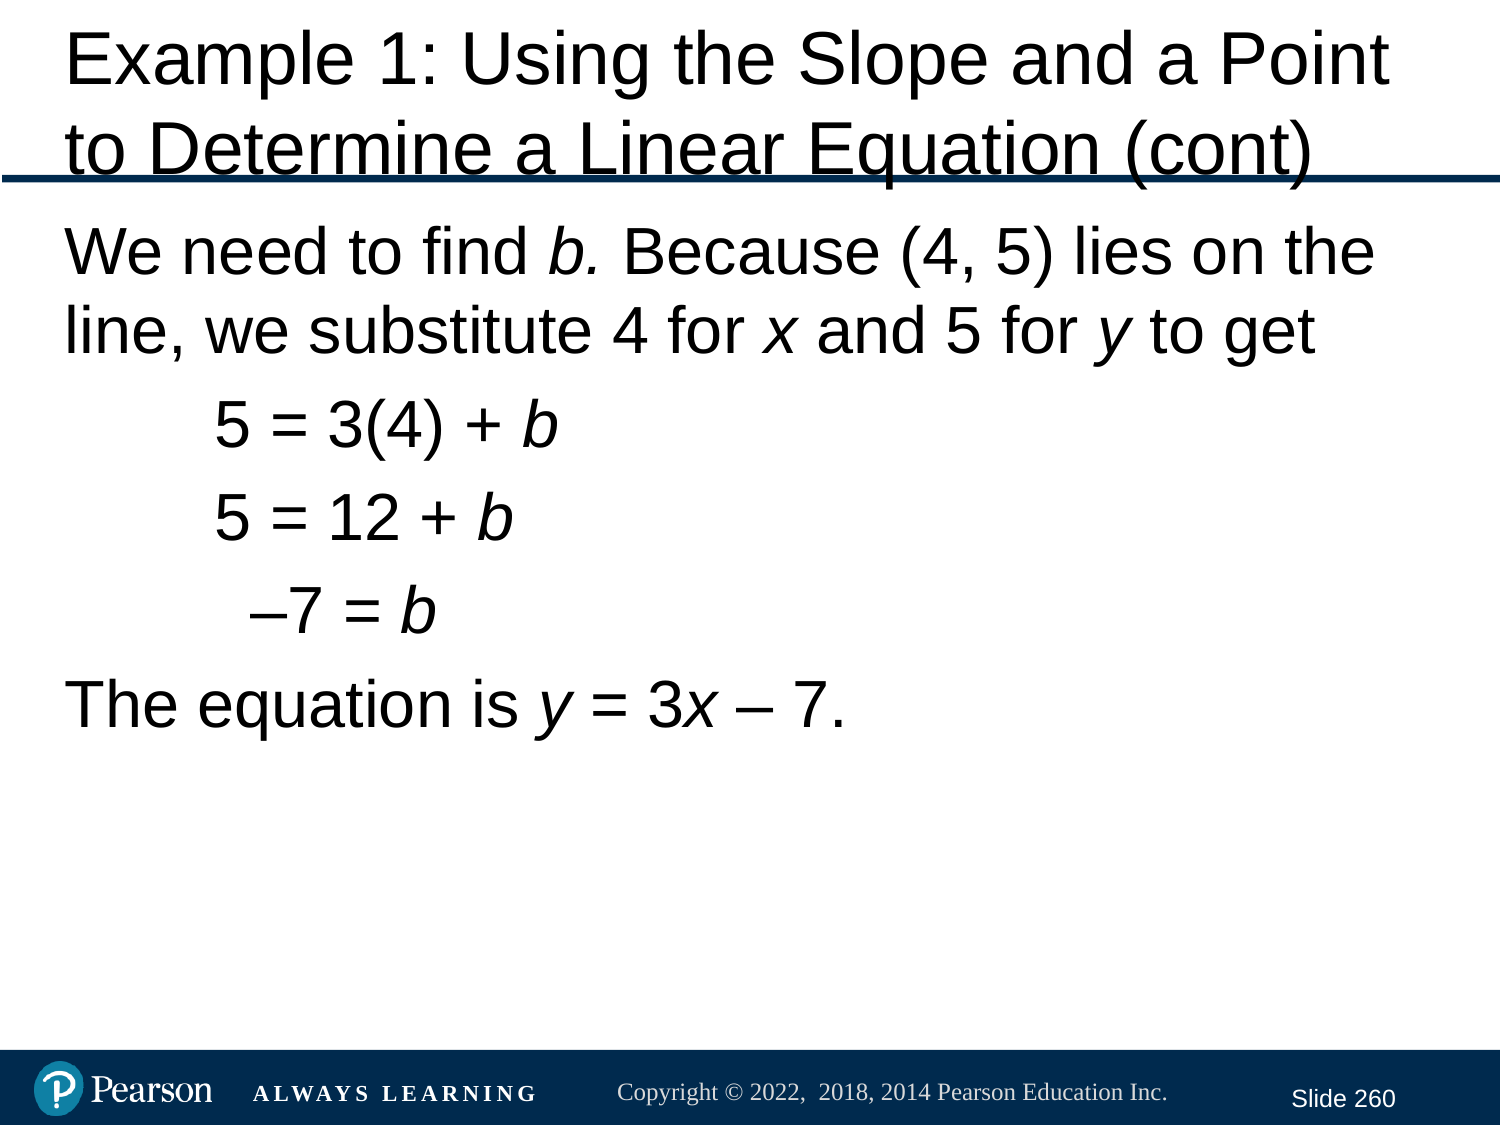

# Example 1: Using the Slope and a Point to Determine a Linear Equation (cont)
We need to find b. Because (4, 5) lies on the line, we substitute 4 for x and 5 for y to get
		5 = 3(4) + b
		5 = 12 + b
	 –7 = b
The equation is y = 3x – 7.